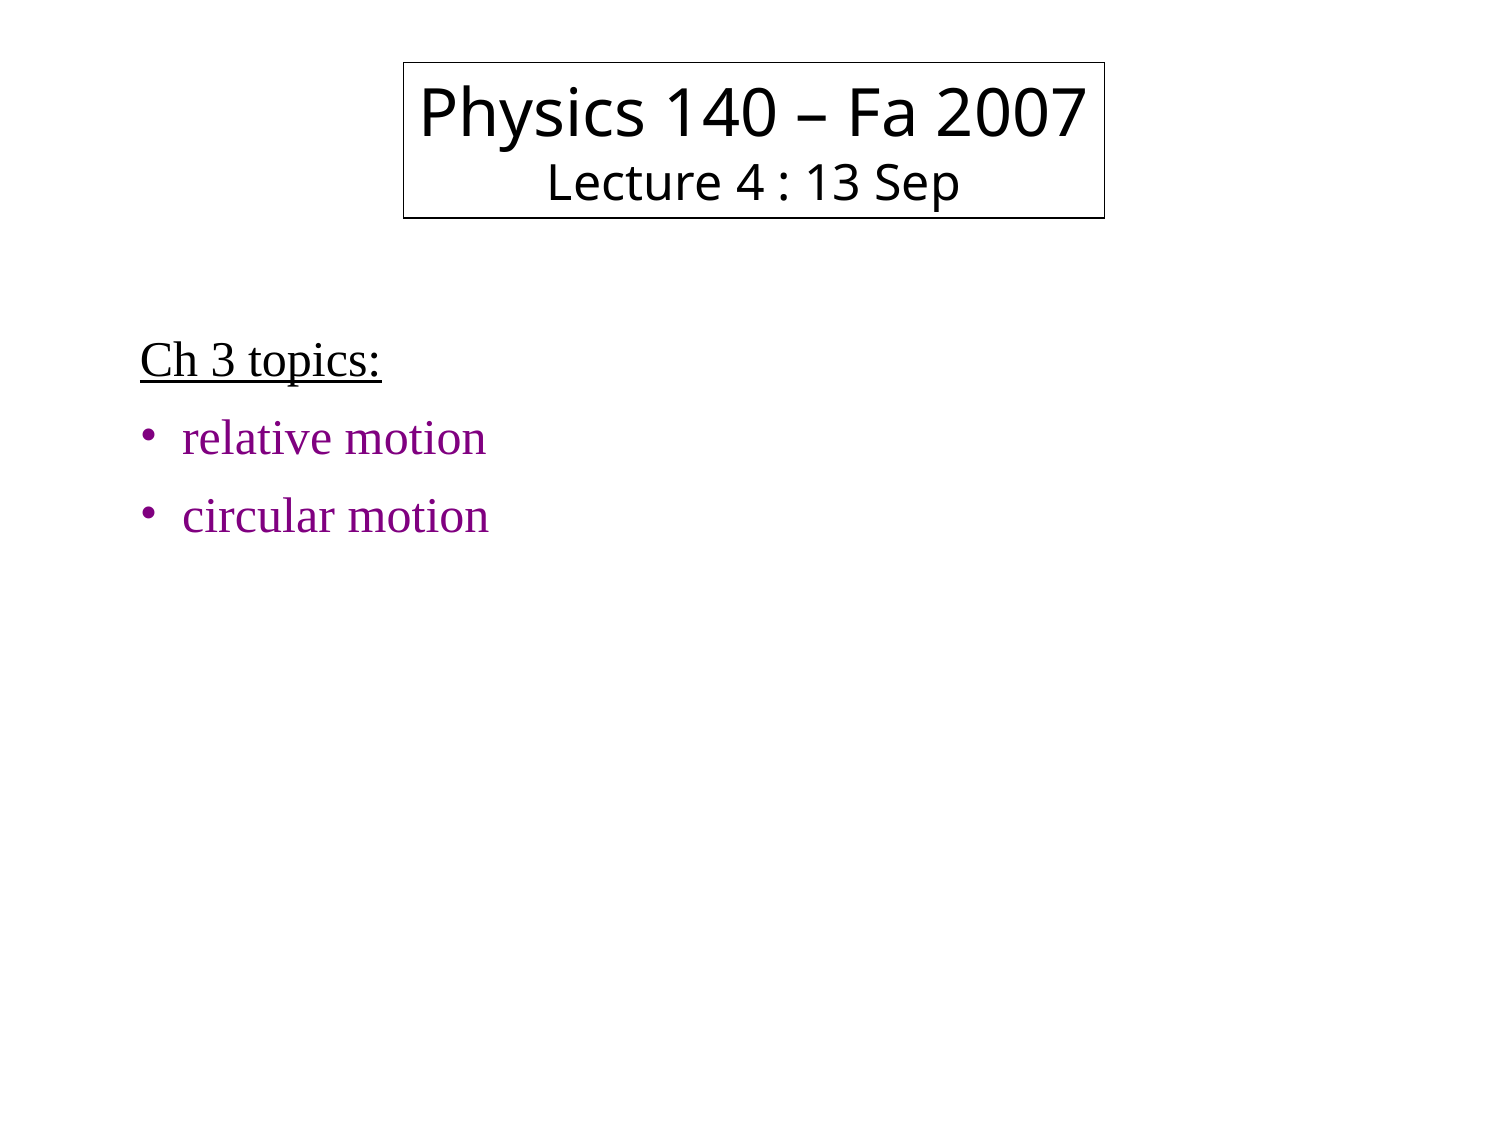

Physics 140 – Fa 2007
Lecture 4 : 13 Sep
Ch 3 topics:
 relative motion
 circular motion